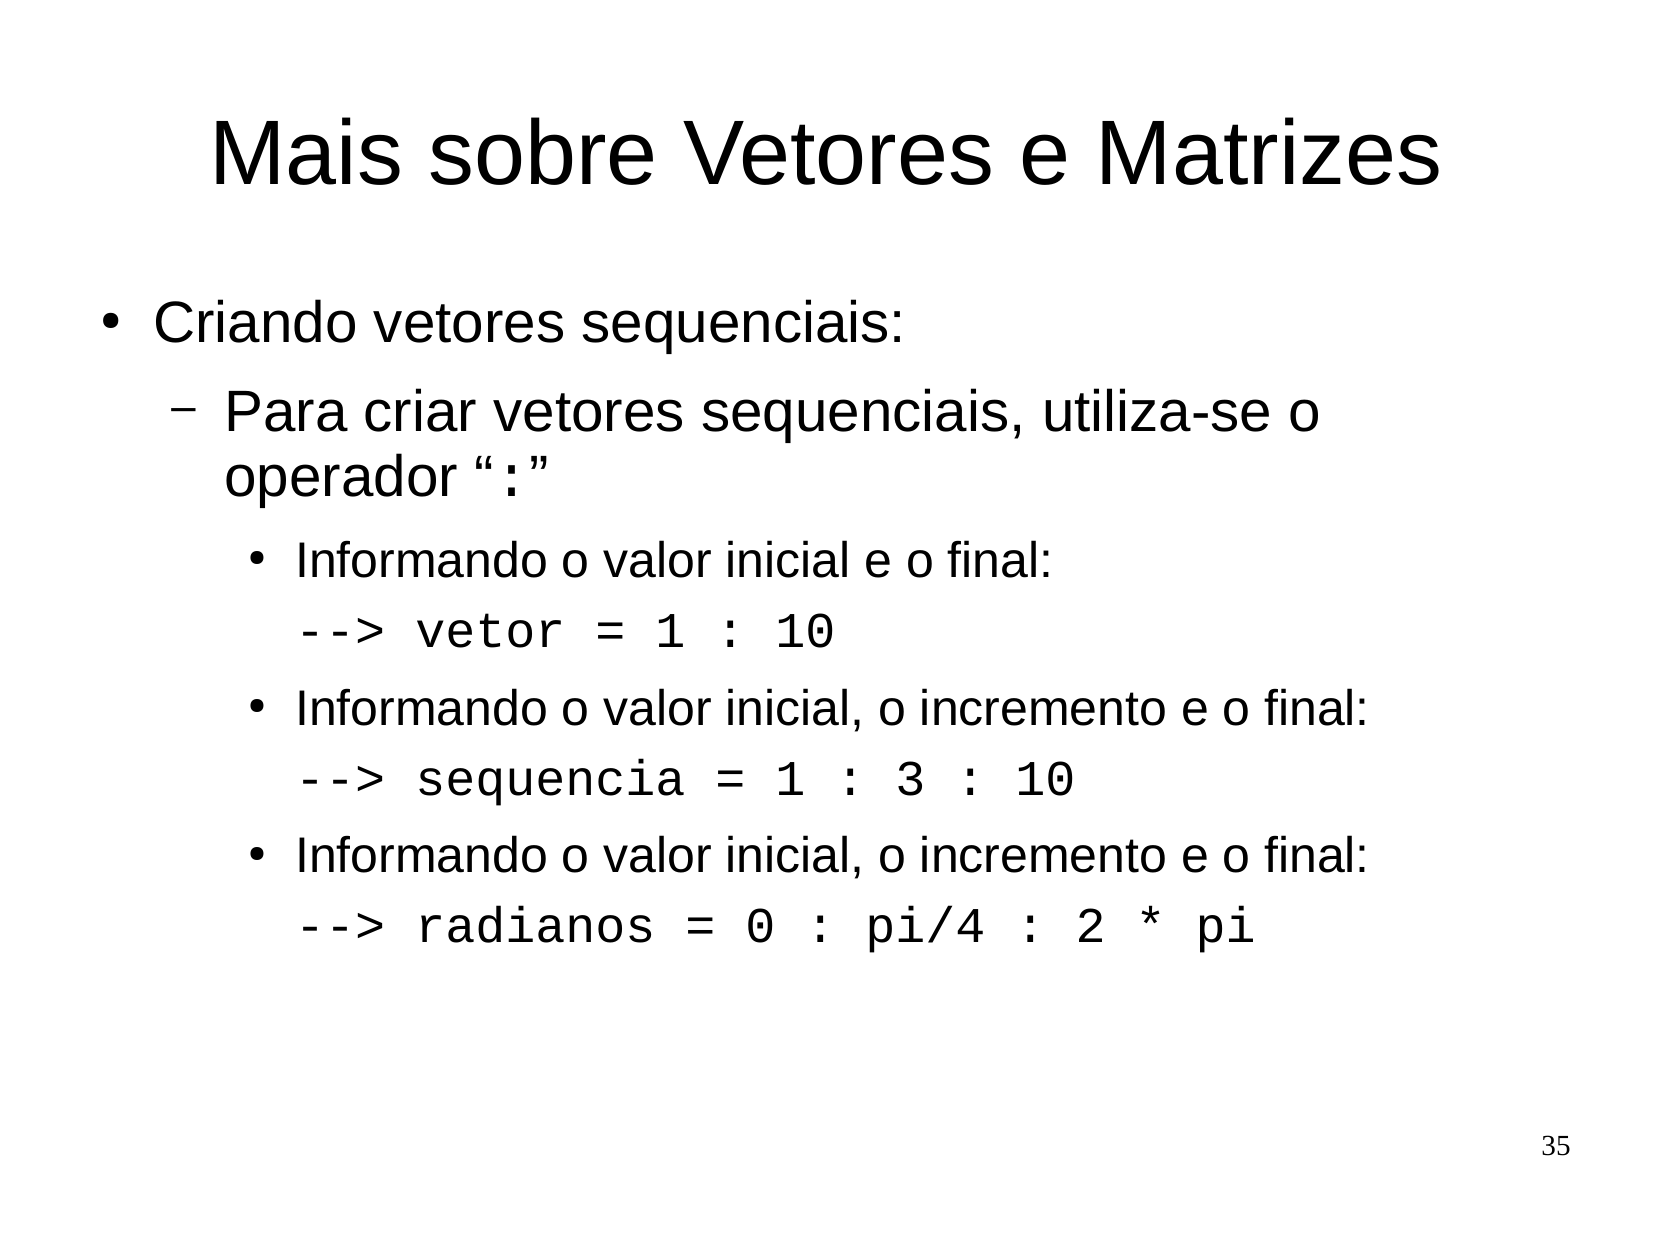

# Mais sobre Vetores e Matrizes
Criando vetores sequenciais:
Para criar vetores sequenciais, utiliza-se o operador “:”
Informando o valor inicial e o final:
--> vetor = 1 : 10
Informando o valor inicial, o incremento e o final:
--> sequencia = 1 : 3 : 10
Informando o valor inicial, o incremento e o final:
--> radianos = 0 : pi/4 : 2 * pi
35